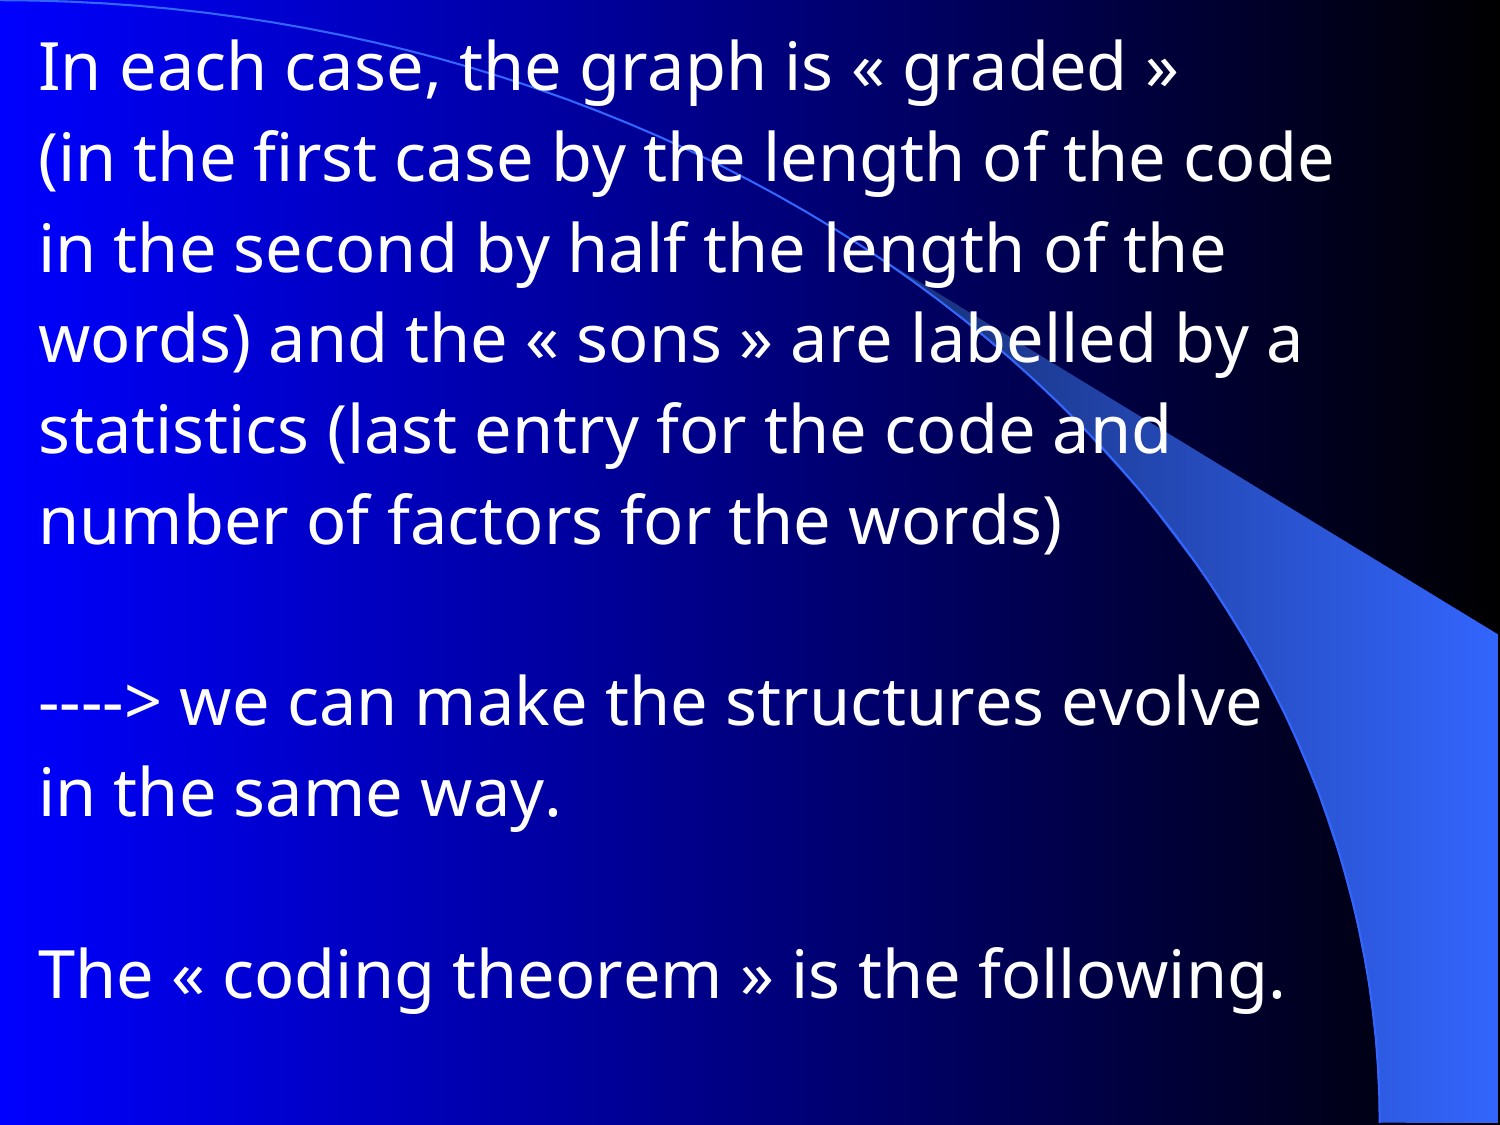

In each case, the graph is « graded »
(in the first case by the length of the code
in the second by half the length of the
words) and the « sons » are labelled by a
statistics (last entry for the code and
number of factors for the words)
----> we can make the structures evolve
in the same way.
The « coding theorem » is the following.